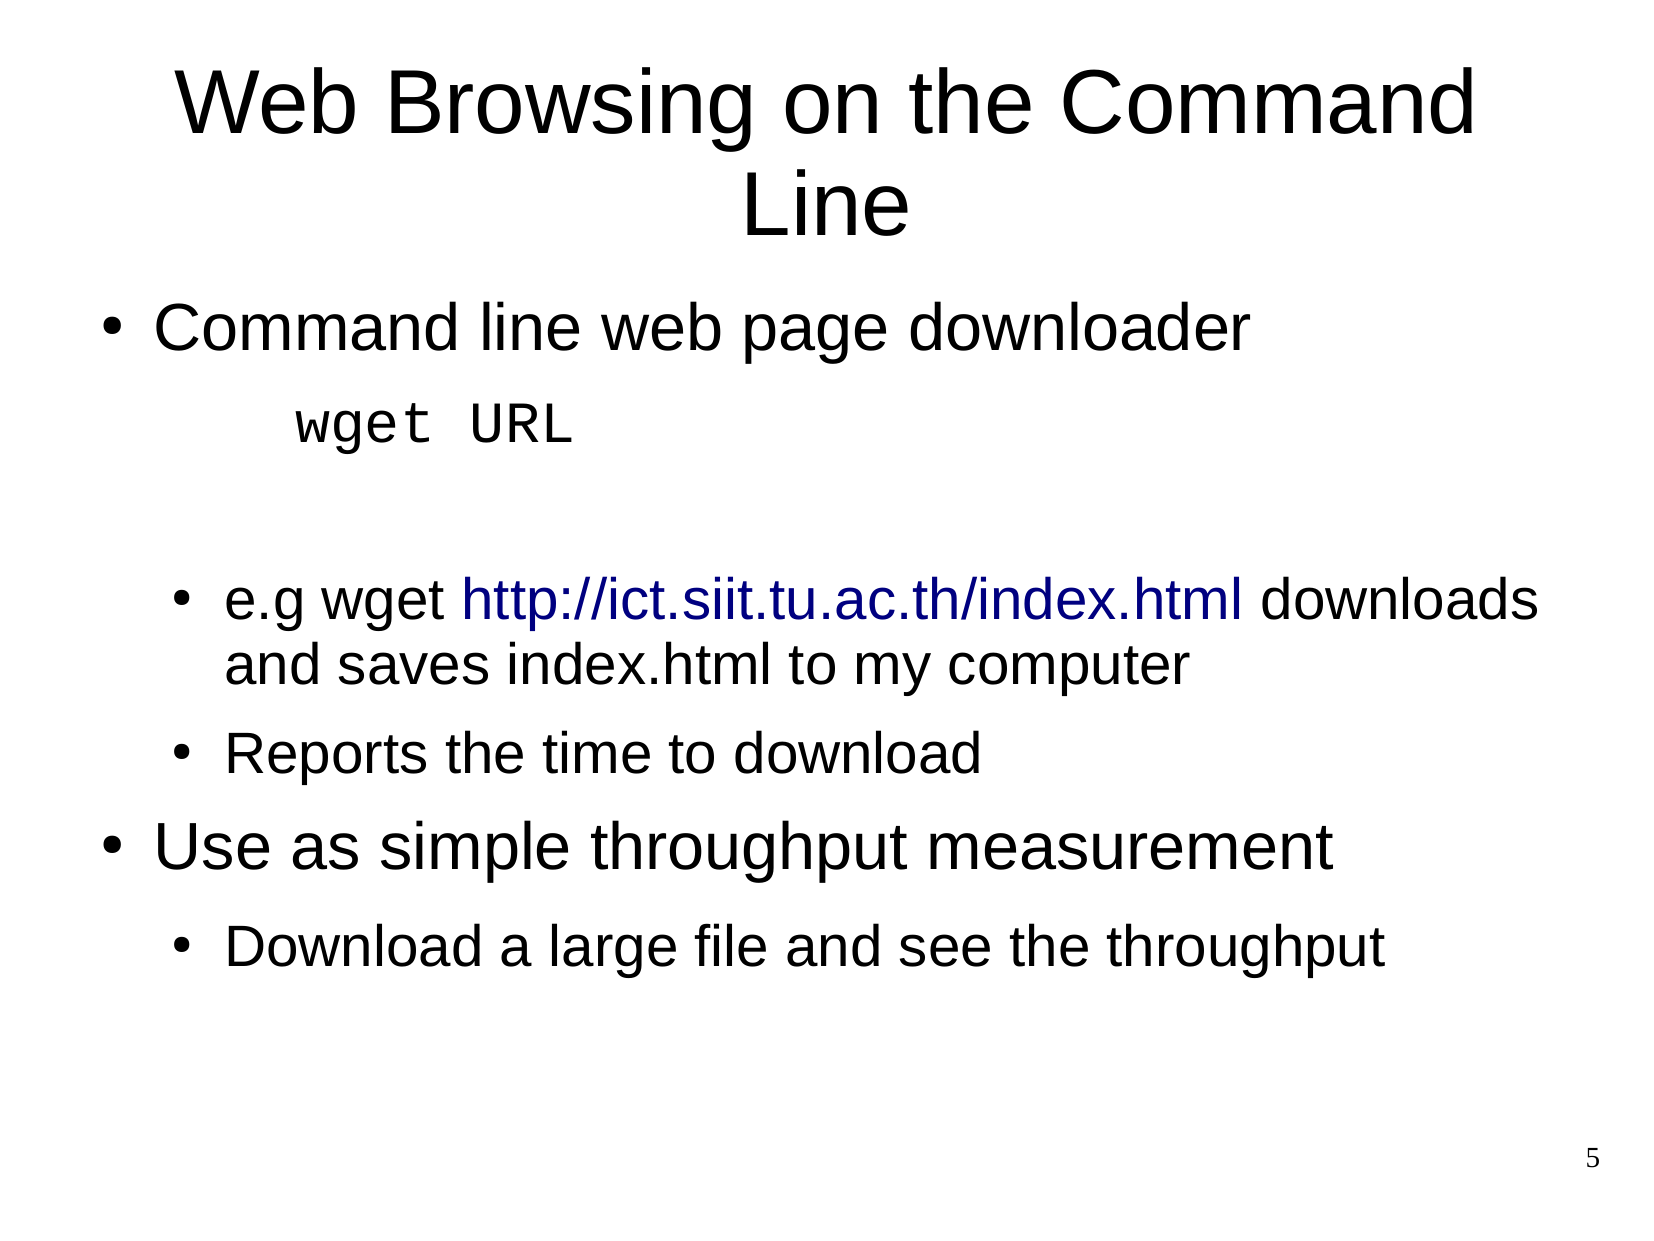

# Web Browsing on the Command Line
Command line web page downloader
wget URL
e.g wget http://ict.siit.tu.ac.th/index.html downloads and saves index.html to my computer
Reports the time to download
Use as simple throughput measurement
Download a large file and see the throughput
5